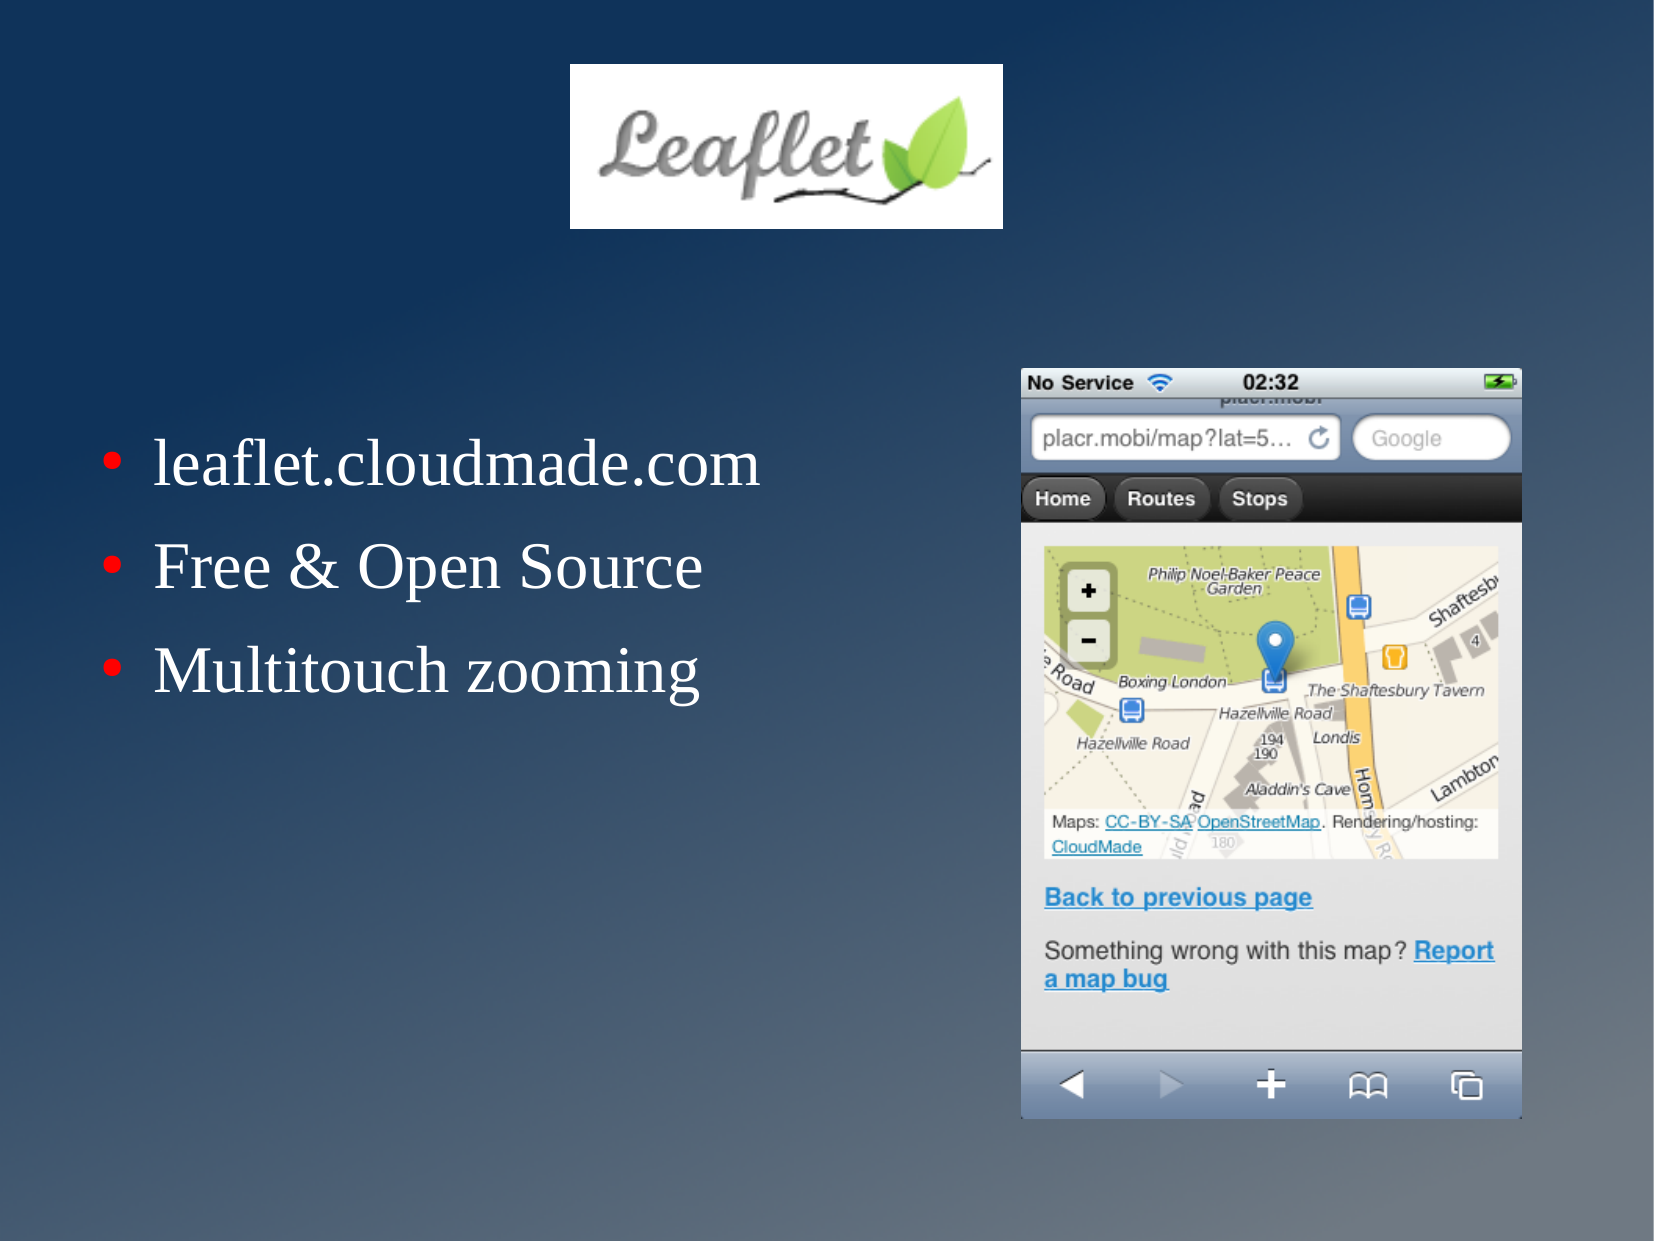

# leaflet.cloudmade.com
Free & Open Source
Multitouch zooming